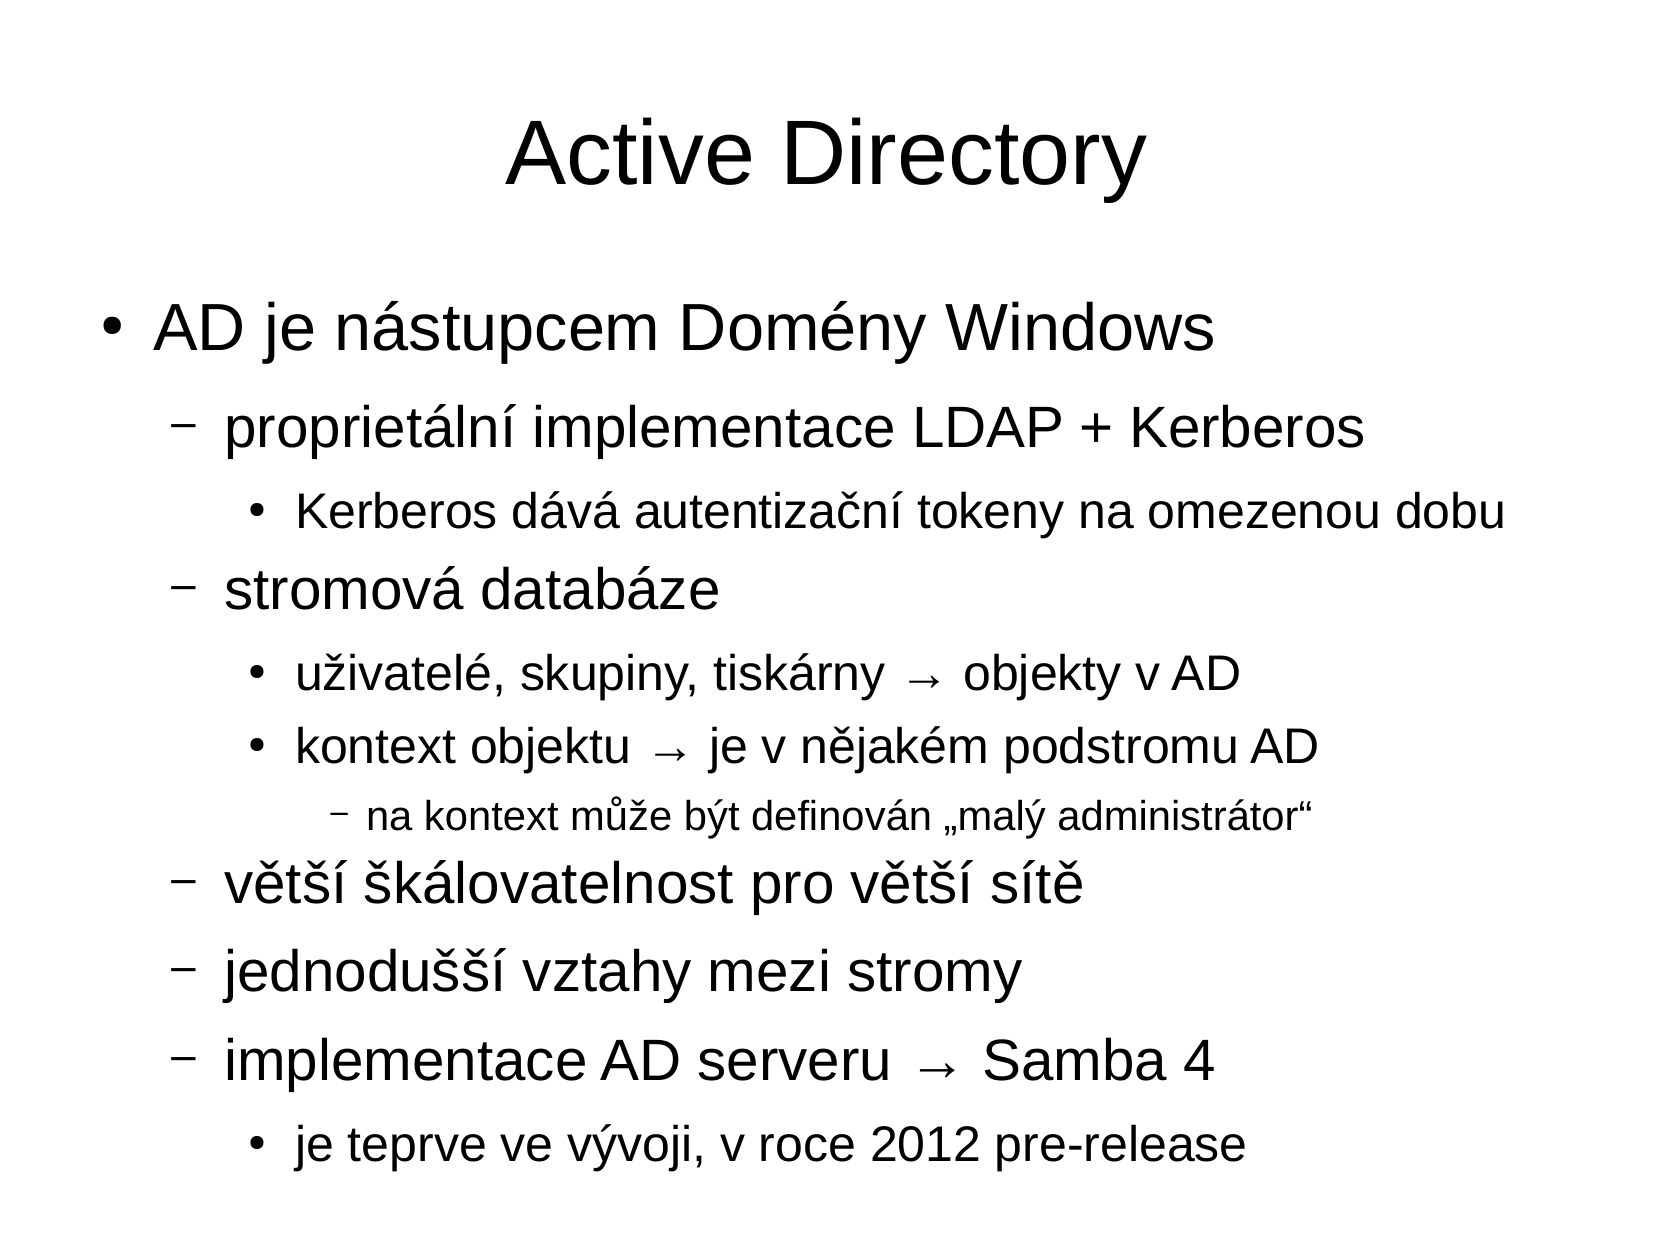

# Active Directory
AD je nástupcem Domény Windows
proprietální implementace LDAP + Kerberos
Kerberos dává autentizační tokeny na omezenou dobu
stromová databáze
uživatelé, skupiny, tiskárny → objekty v AD
kontext objektu → je v nějakém podstromu AD
na kontext může být definován „malý administrátor“
větší škálovatelnost pro větší sítě
jednodušší vztahy mezi stromy
implementace AD serveru → Samba 4
je teprve ve vývoji, v roce 2012 pre-release